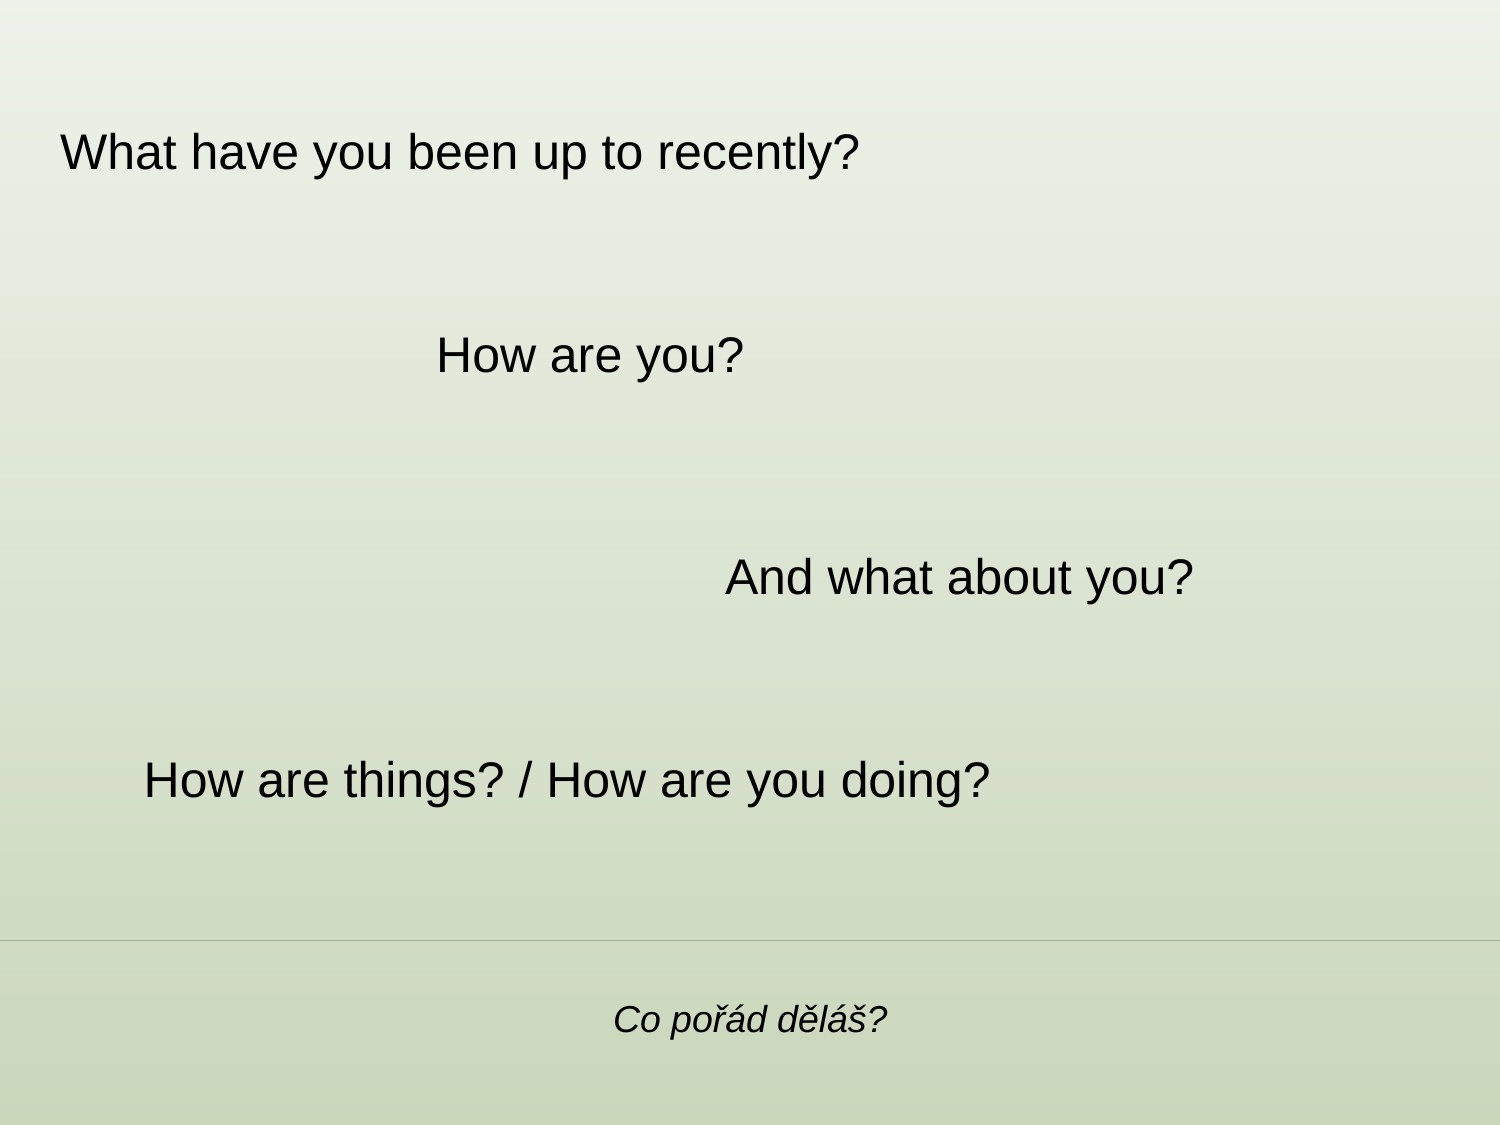

What have you been up to recently?
How are you?
And what about you?
How are things? / How are you doing?
Co pořád děláš?